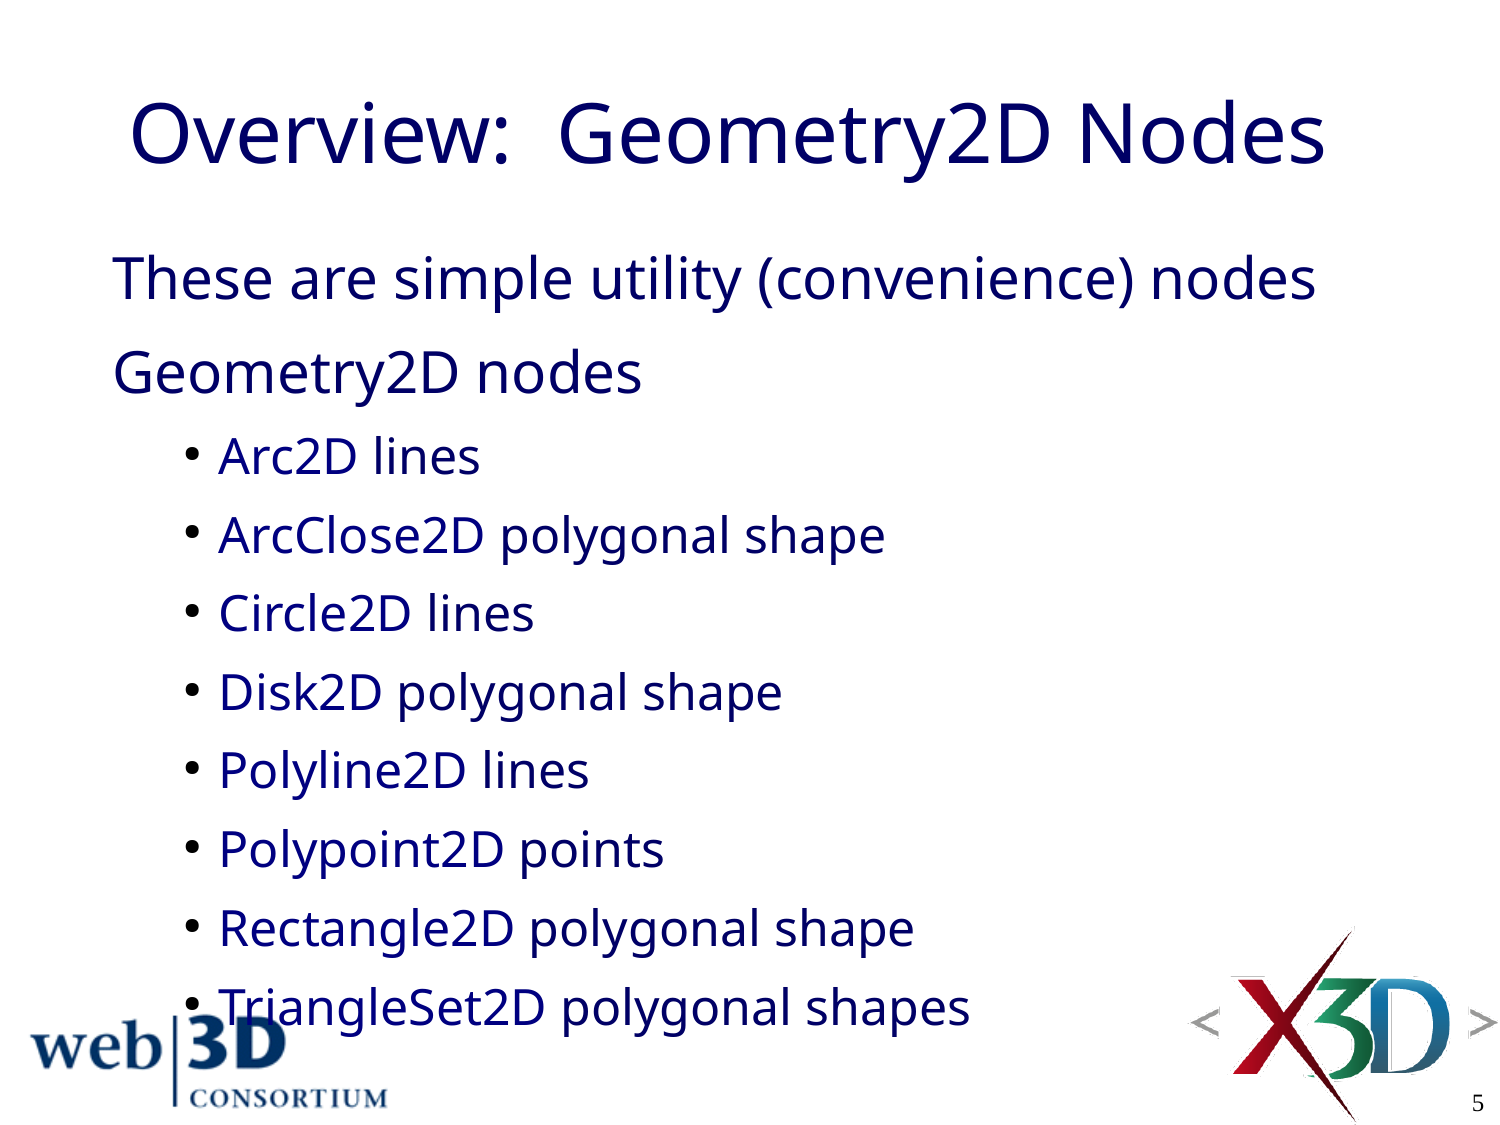

# Overview: Geometry2D Nodes
These are simple utility (convenience) nodes
Geometry2D nodes
Arc2D lines
ArcClose2D polygonal shape
Circle2D lines
Disk2D polygonal shape
Polyline2D lines
Polypoint2D points
Rectangle2D polygonal shape
TriangleSet2D polygonal shapes